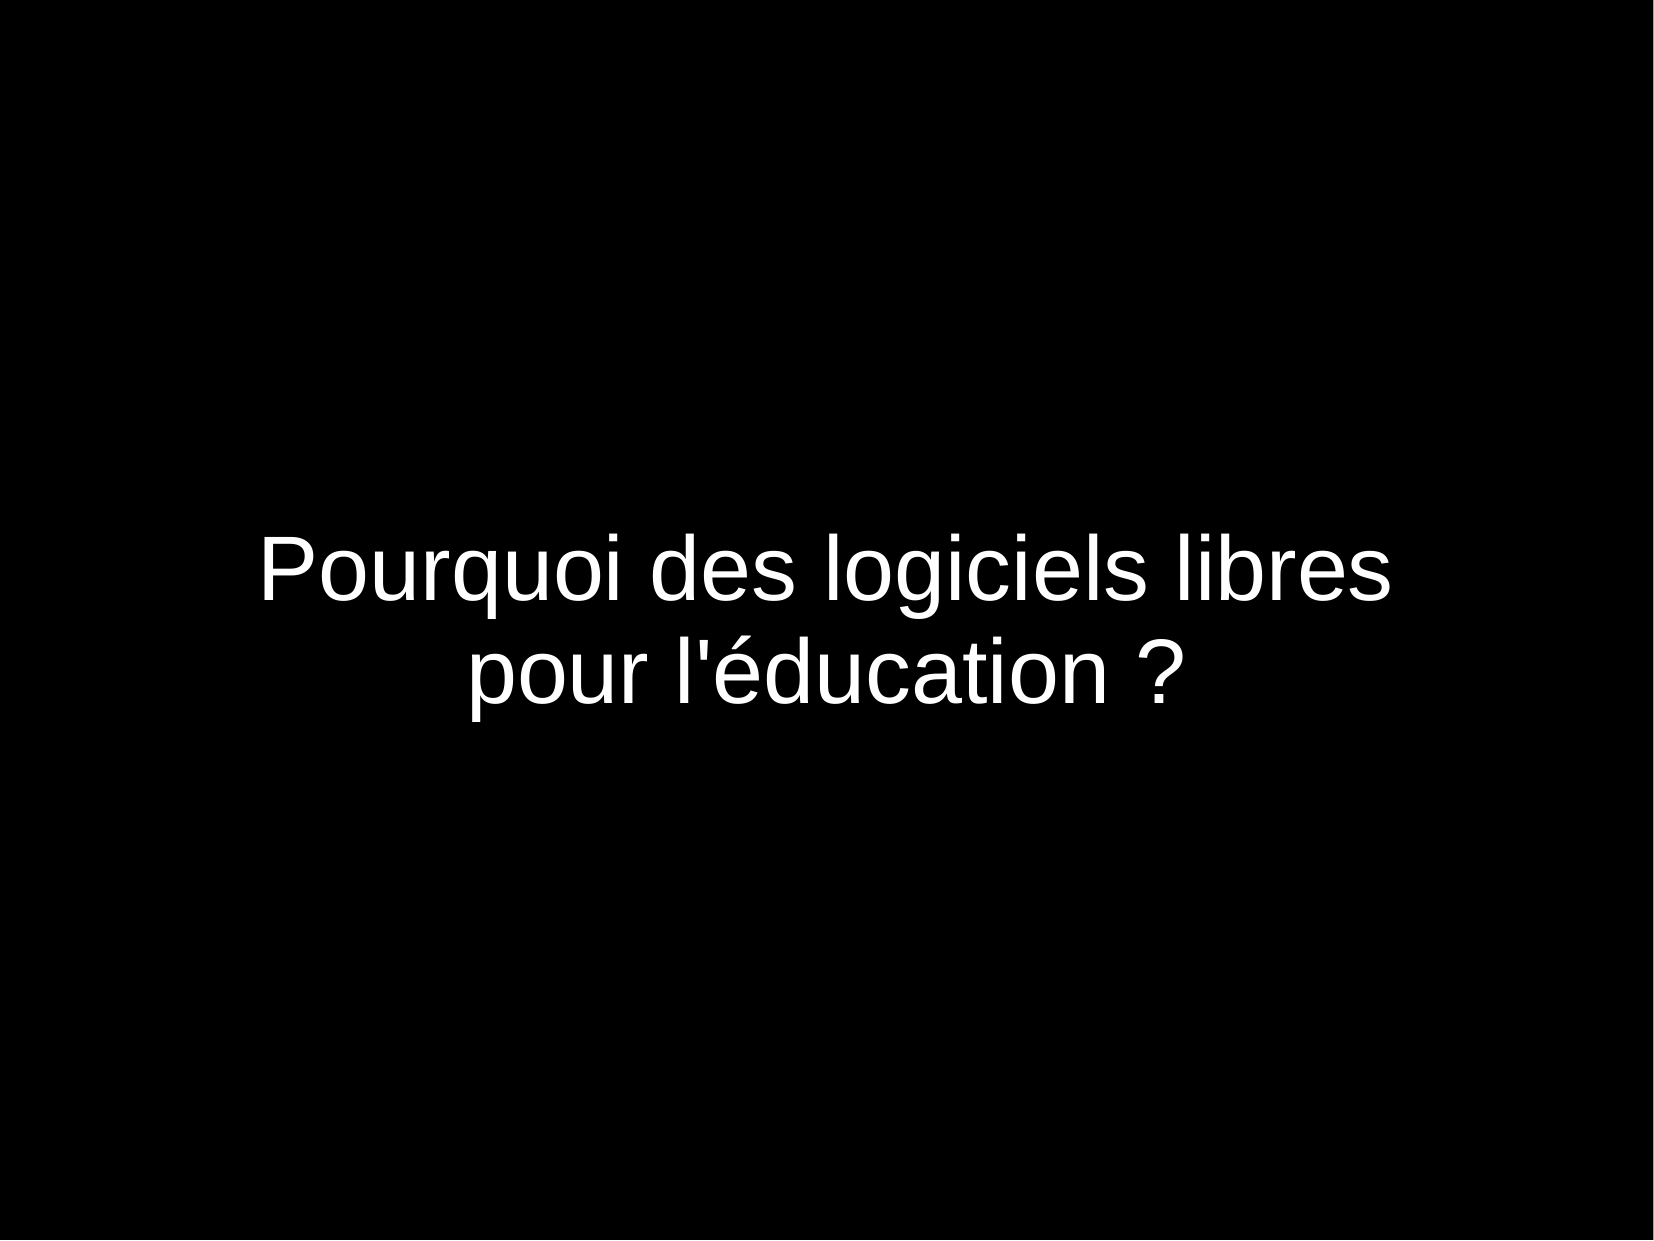

Pourquoi des logiciels libres pour l'éducation ?